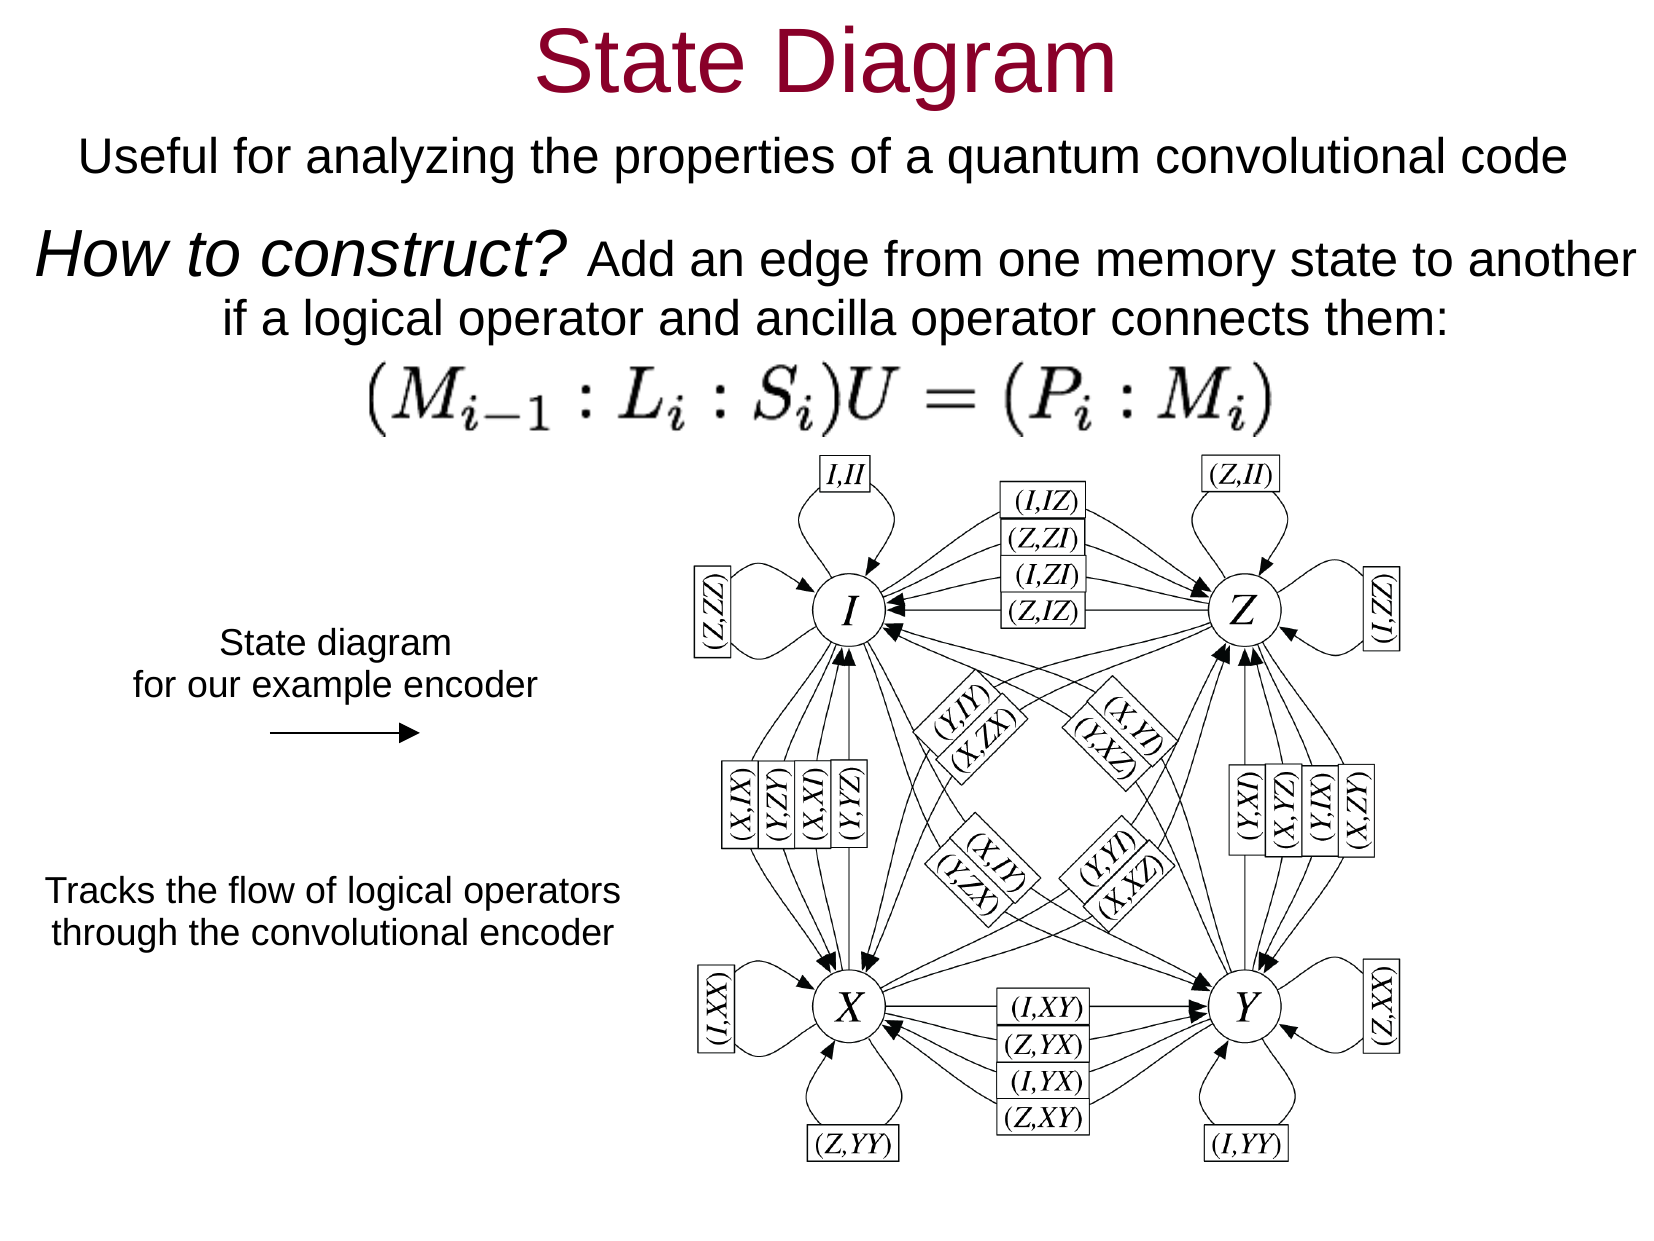

# State Diagram
Useful for analyzing the properties of a quantum convolutional code
How to construct? Add an edge from one memory state to another
if a logical operator and ancilla operator connects them:
State diagram
for our example encoder
Tracks the flow of logical operators
through the convolutional encoder